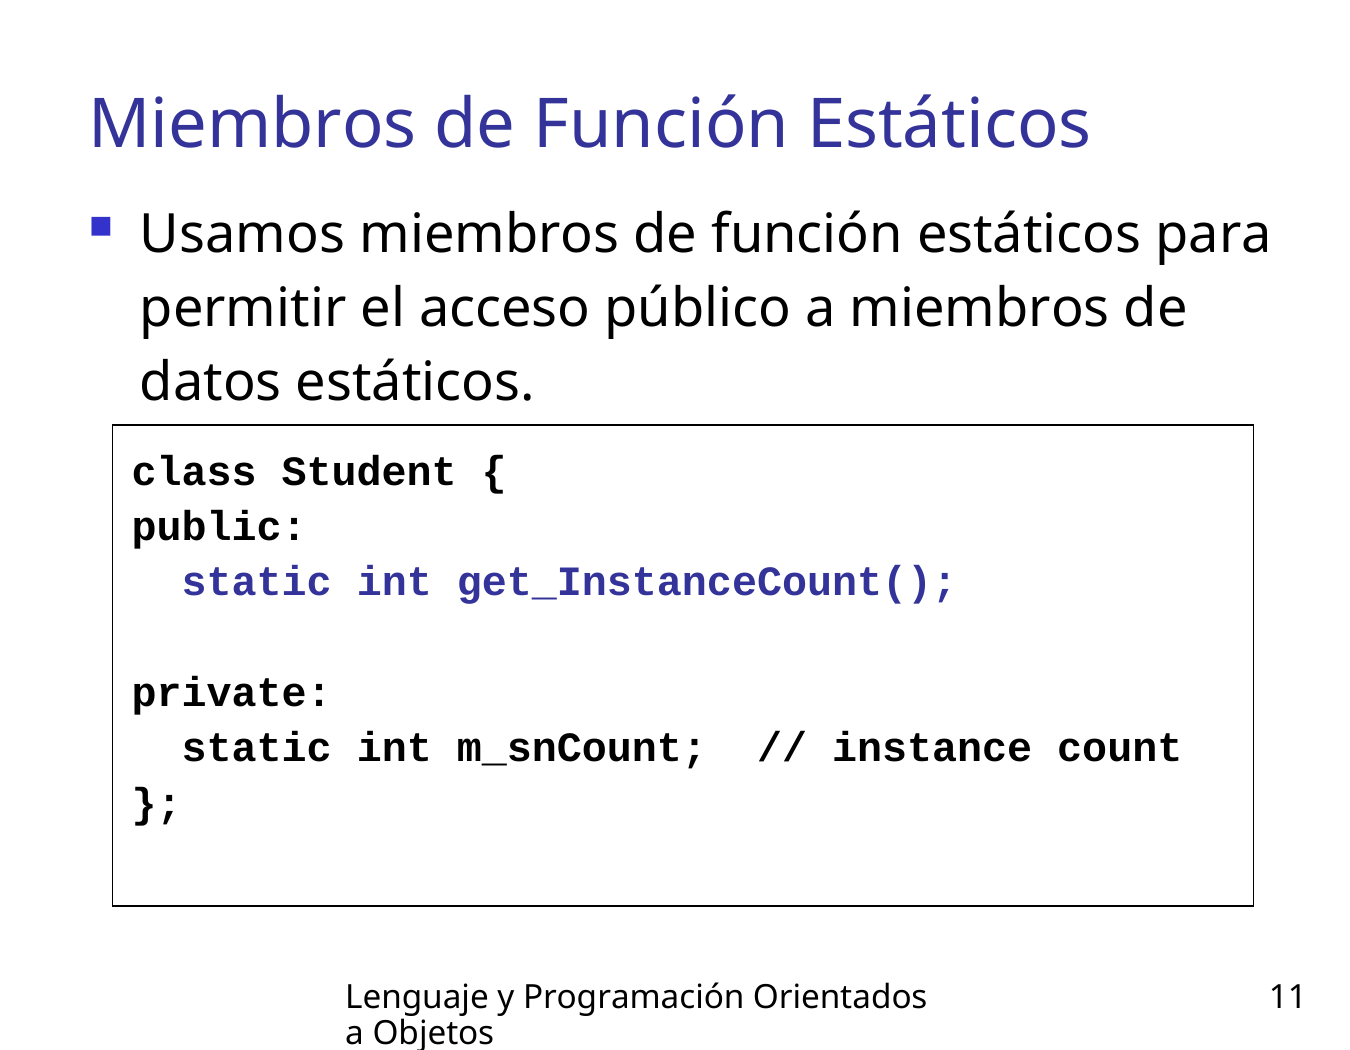

# Miembros de Función Estáticos
Usamos miembros de función estáticos para permitir el acceso público a miembros de datos estáticos.
class Student {
public:
 static int get_InstanceCount();
private:
 static int m_snCount; // instance count
};
Lenguaje y Programación Orientados a Objetos
11